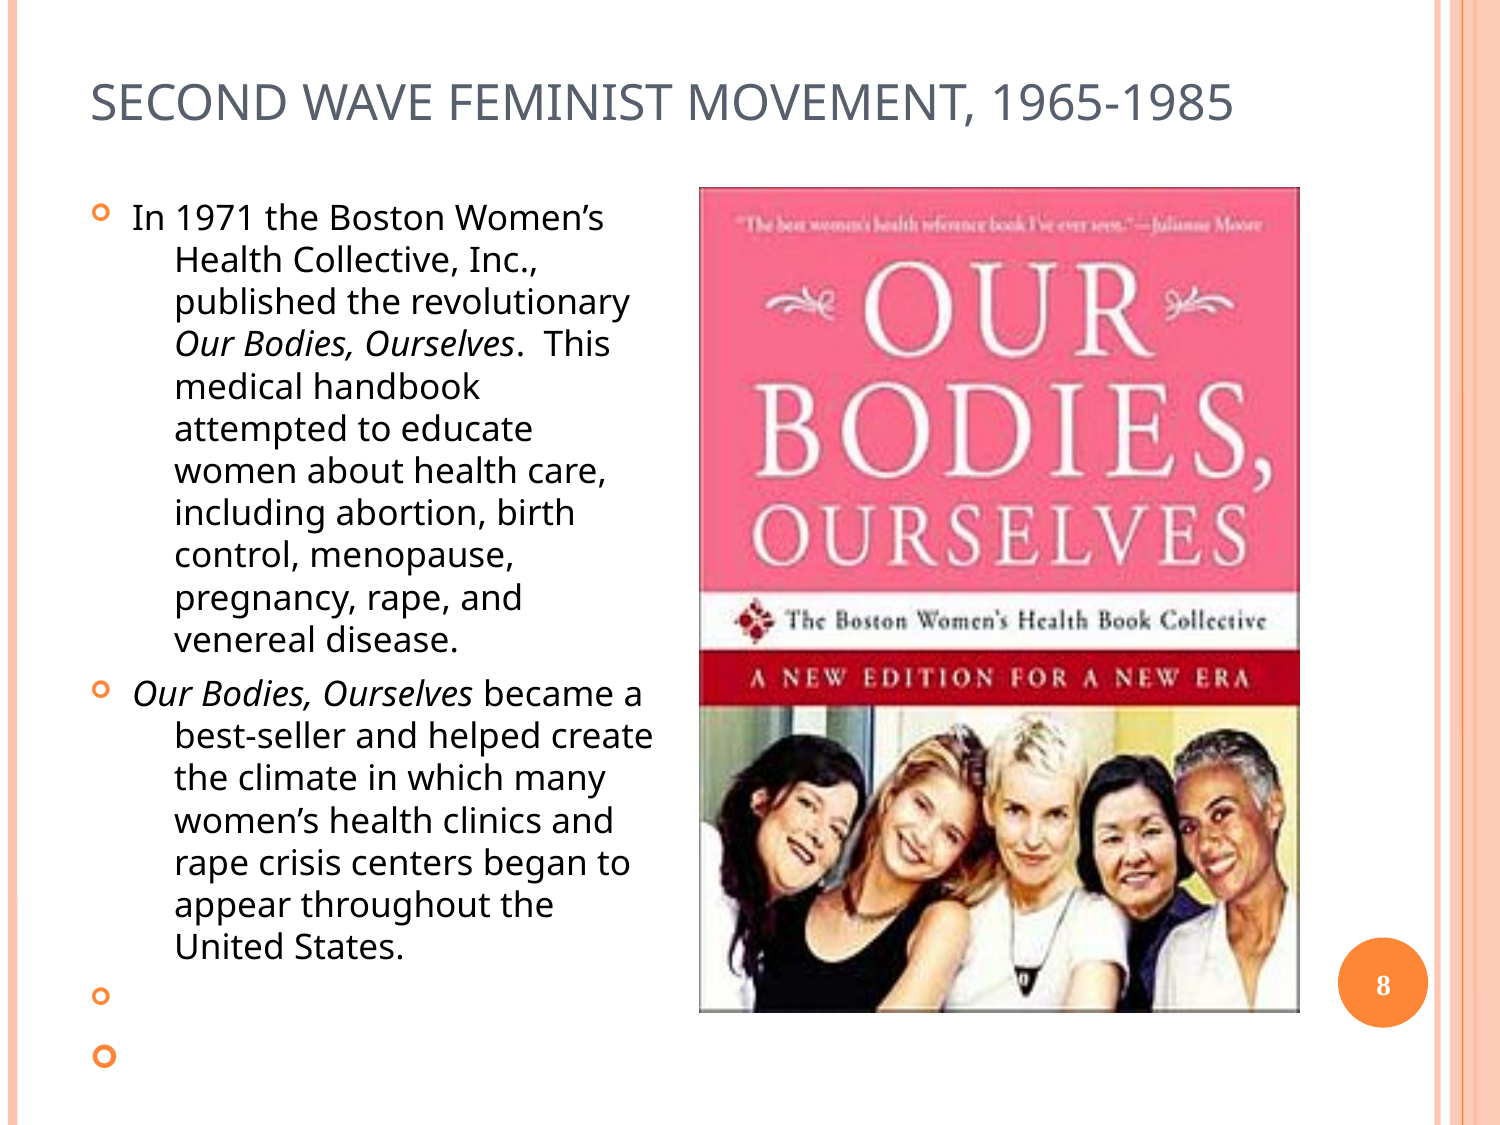

# Second Wave Feminist Movement, 1965-1985
In 1971 the Boston Women’s Health Collective, Inc., published the revolutionary Our Bodies, Ourselves. This medical handbook attempted to educate women about health care, including abortion, birth control, menopause, pregnancy, rape, and venereal disease.
Our Bodies, Ourselves became a best-seller and helped create the climate in which many women’s health clinics and rape crisis centers began to appear throughout the United States.